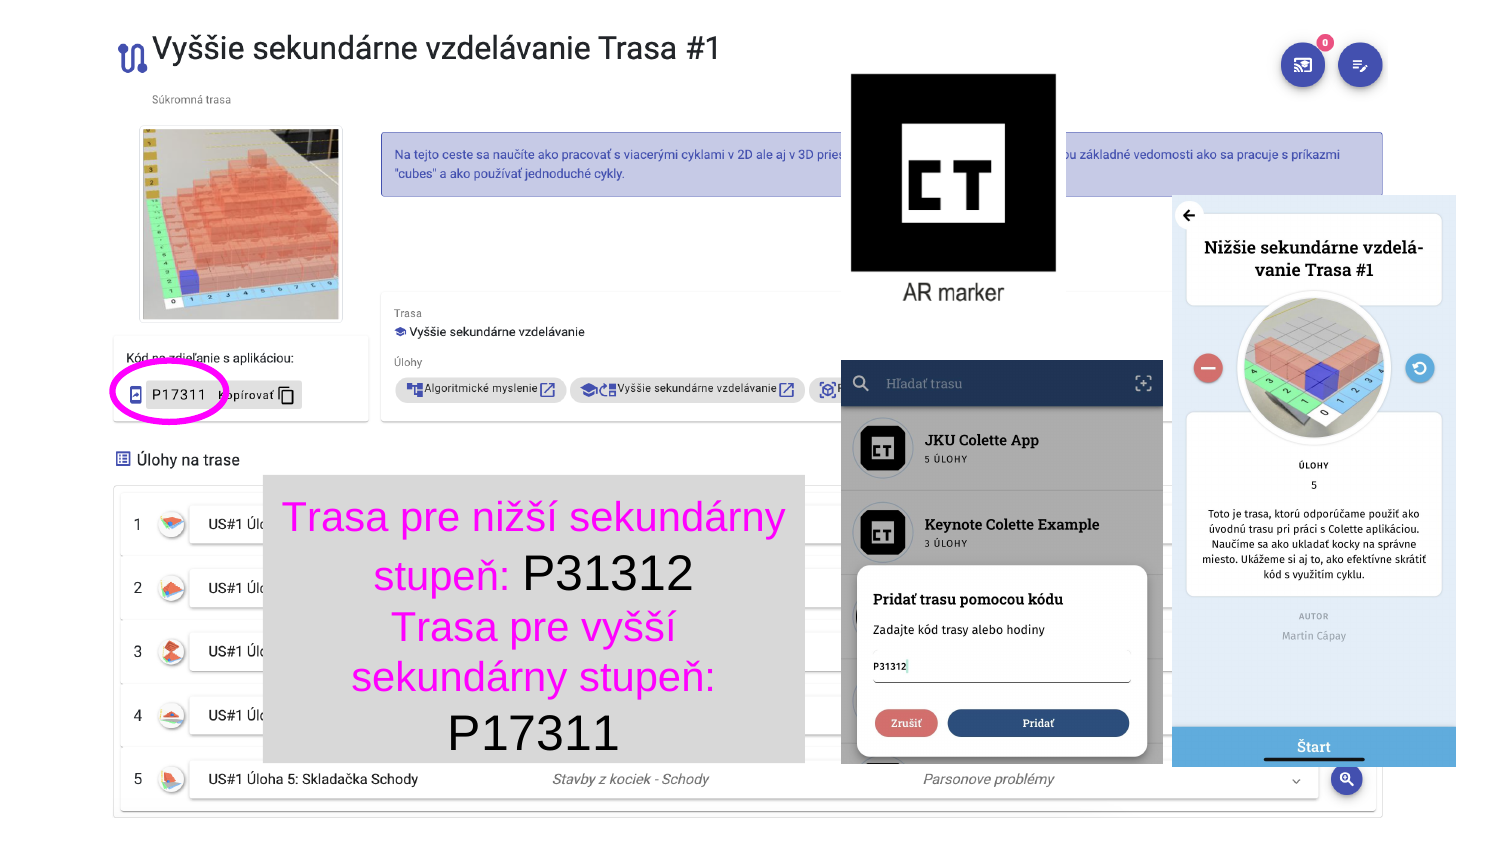

# Trasa pre nižší sekundárny stupeň: P31312 Trasa pre vyšší sekundárny stupeň: P17311